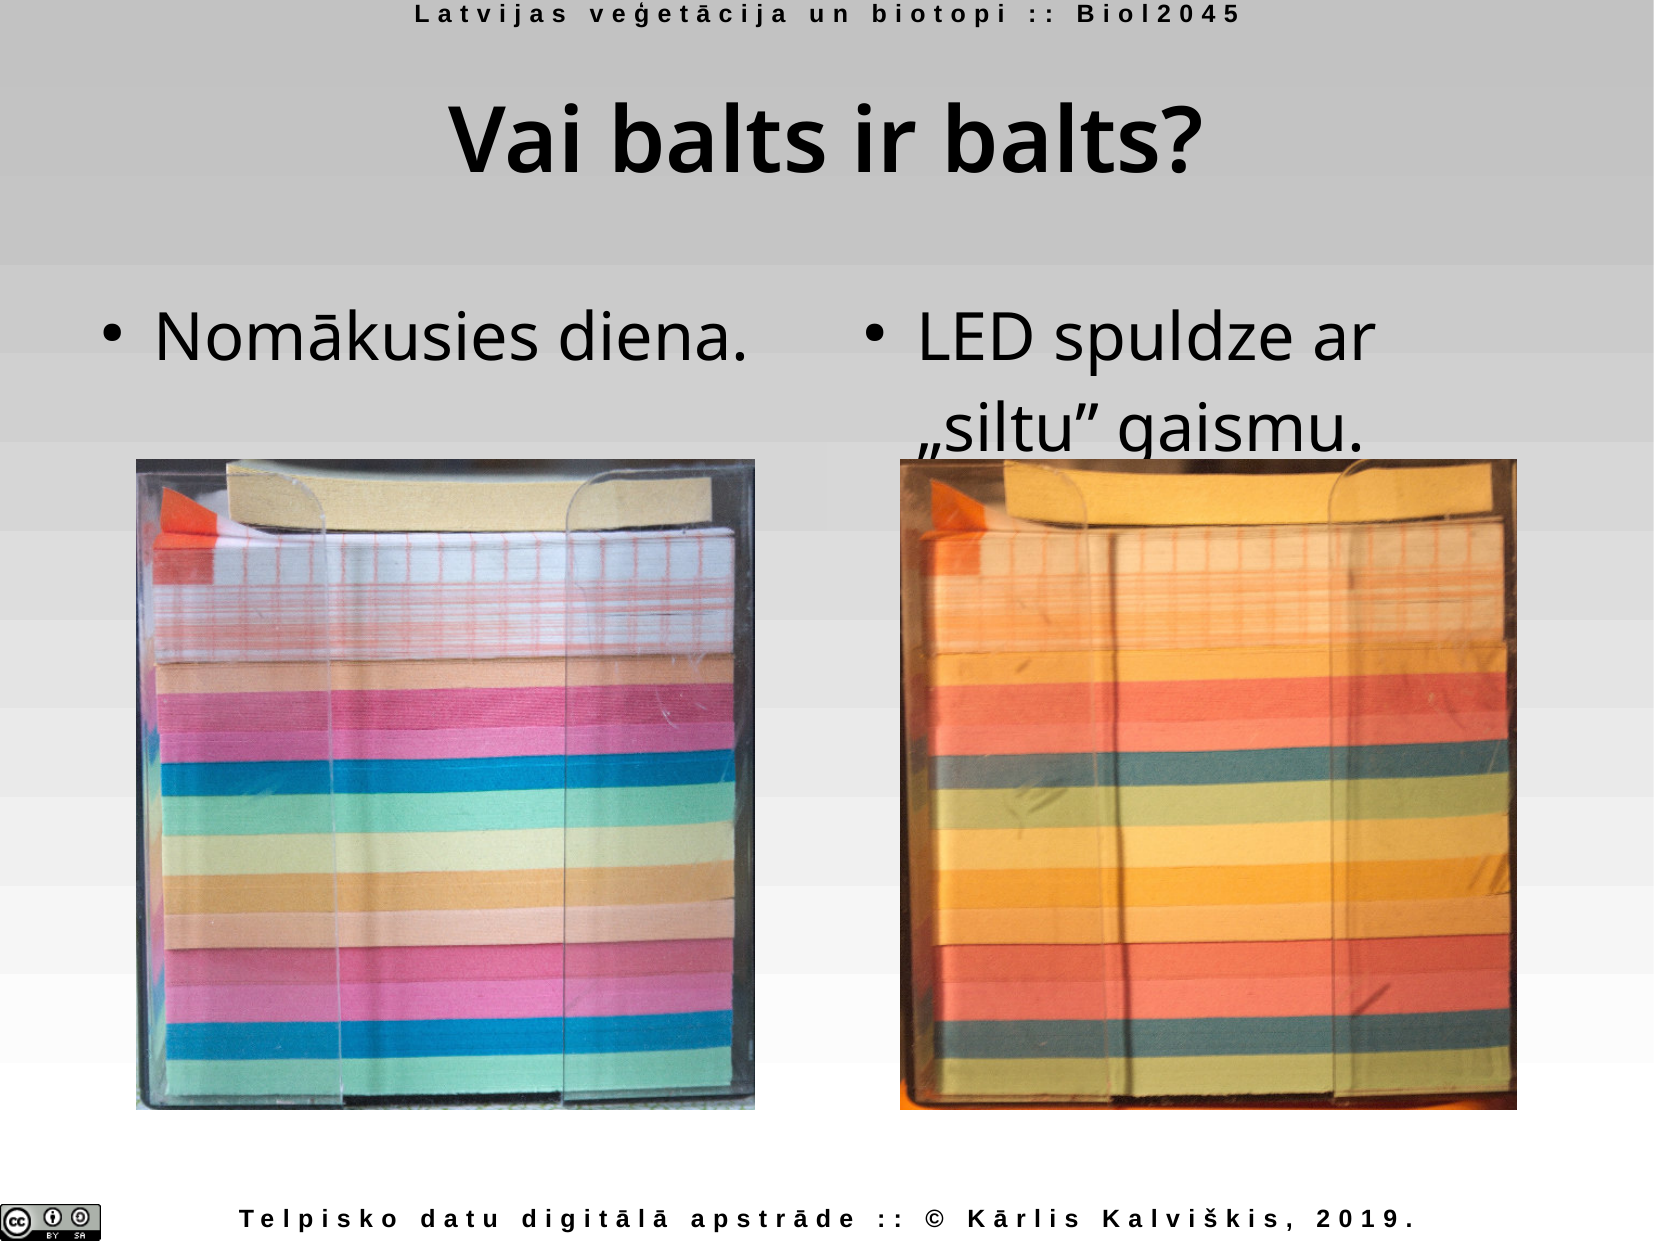

# Vai balts ir balts?
Nomākusies diena.
LED spuldze ar „siltu” gaismu.